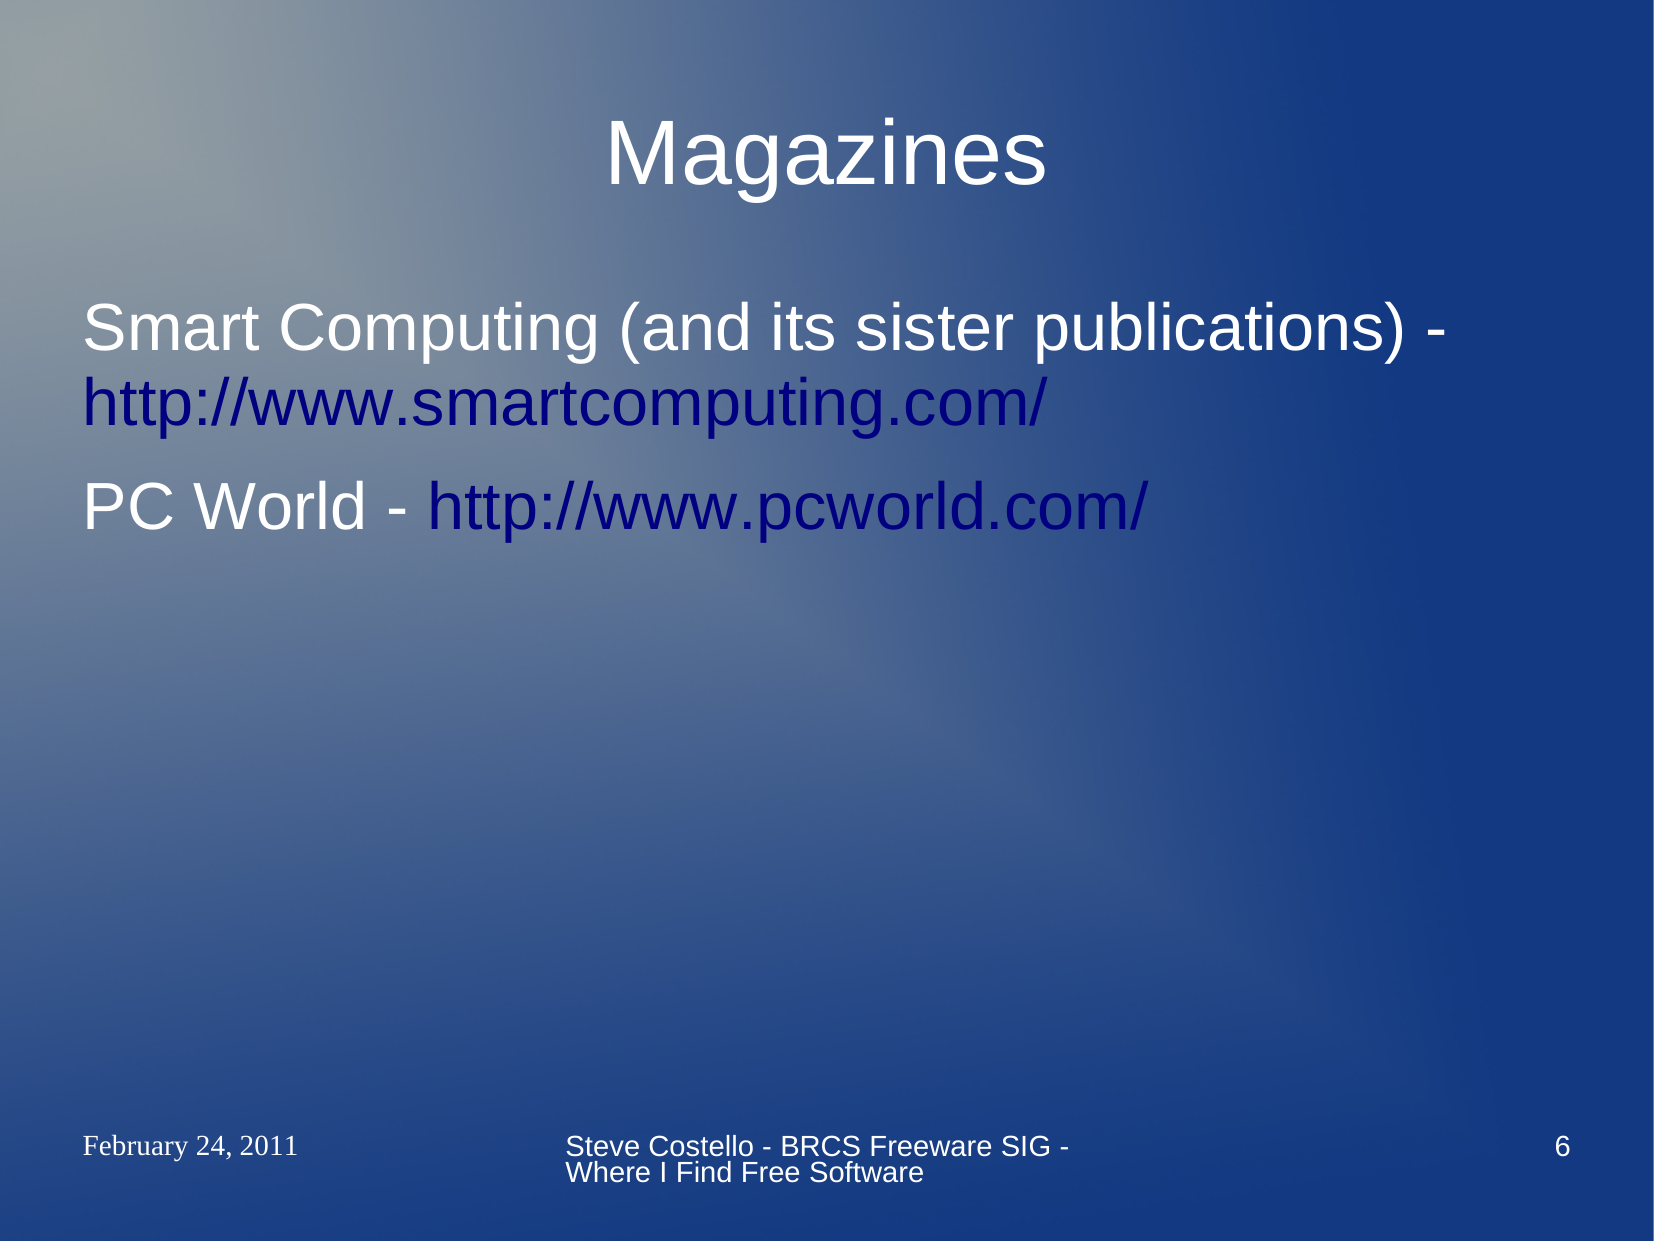

# Magazines
Smart Computing (and its sister publications) - http://www.smartcomputing.com/
PC World - http://www.pcworld.com/
February 24, 2011
Steve Costello - BRCS Freeware SIG - Where I Find Free Software
6